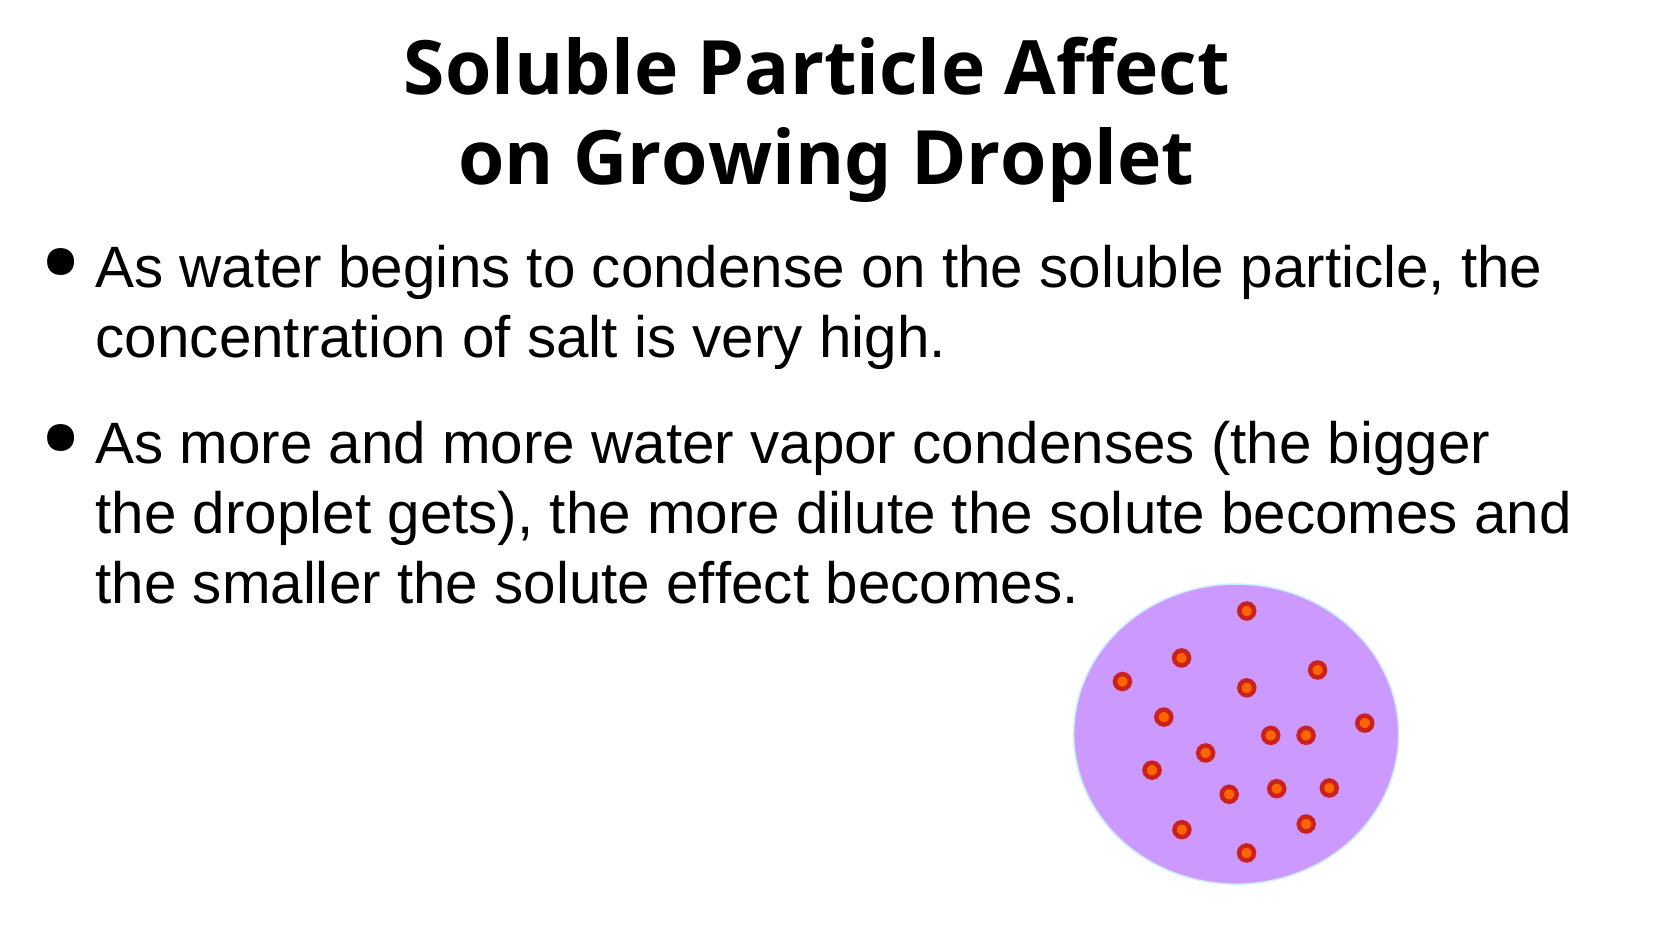

# Soluble Particle Affect on Growing Droplet
 As water begins to condense on the soluble particle, the concentration of salt is very high.
 As more and more water vapor condenses (the bigger the droplet gets), the more dilute the solute becomes and the smaller the solute effect becomes.